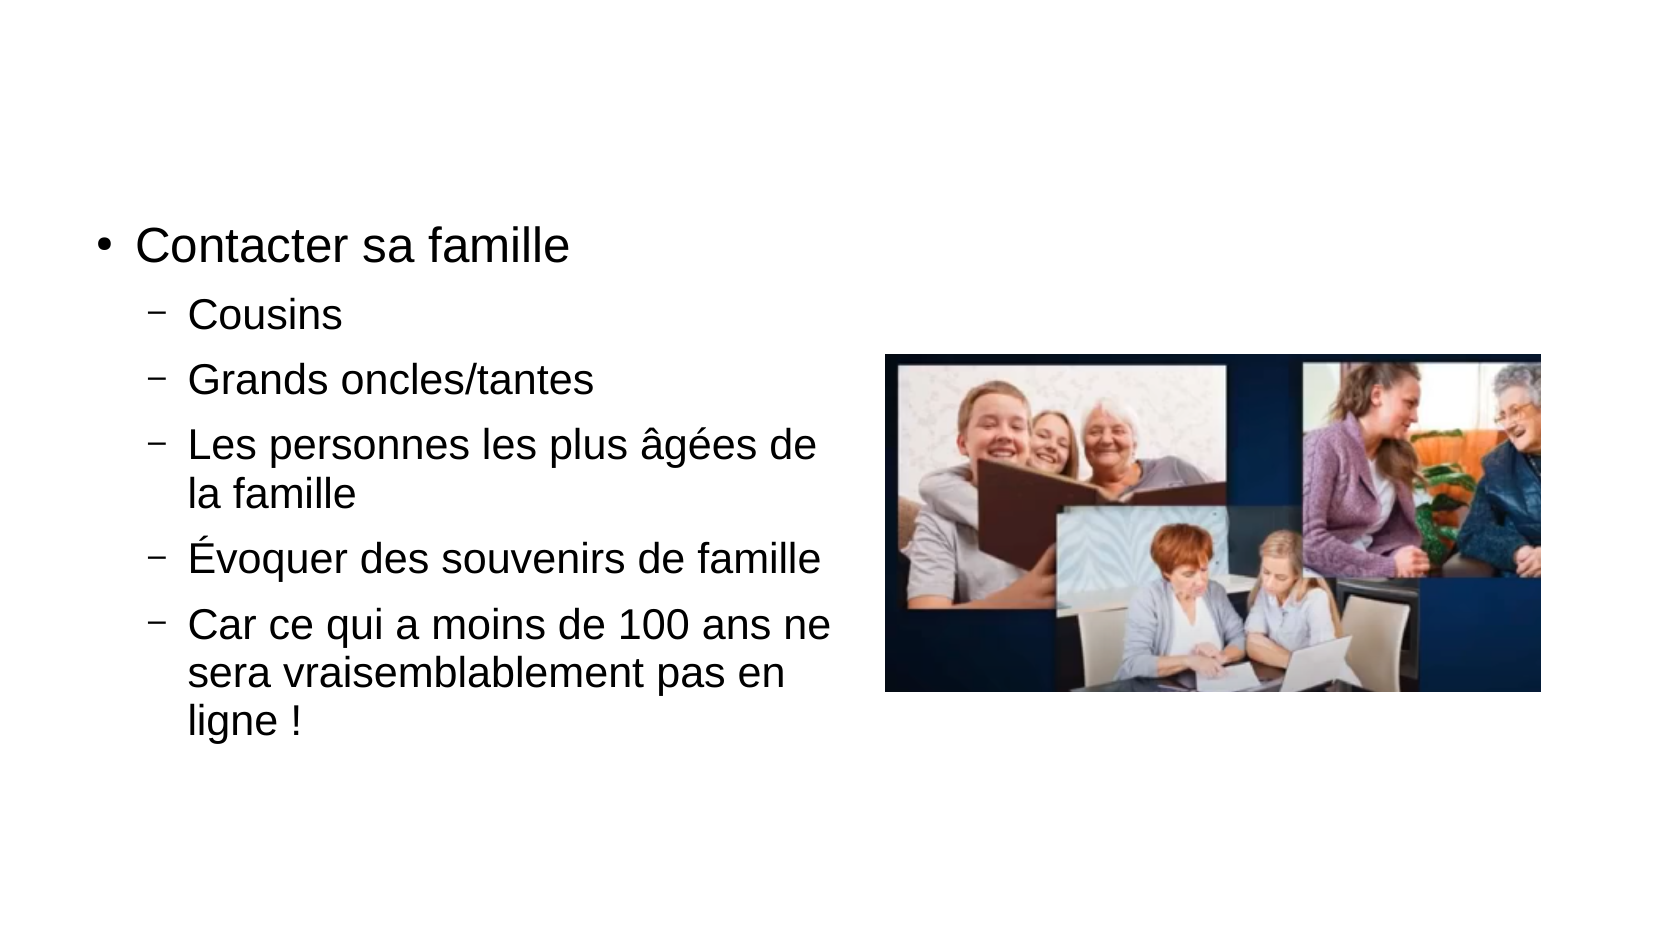

# Contacter sa famille
Cousins
Grands oncles/tantes
Les personnes les plus âgées de la famille
Évoquer des souvenirs de famille
Car ce qui a moins de 100 ans ne sera vraisemblablement pas en ligne !